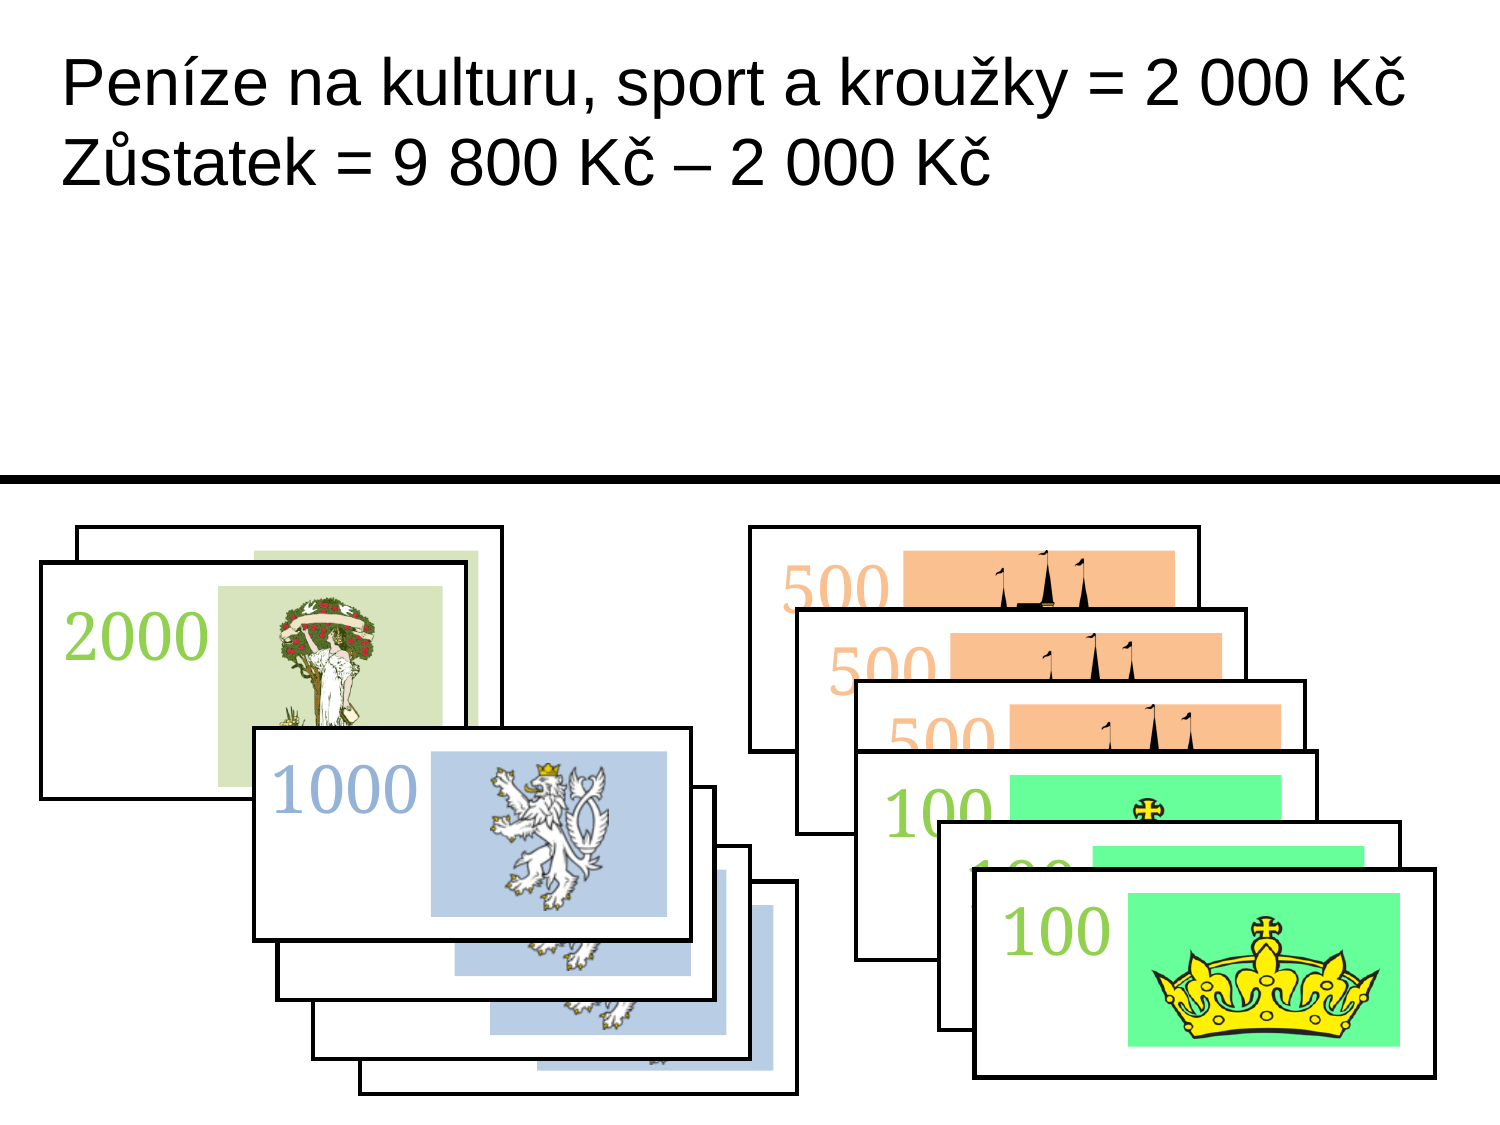

Peníze na kulturu, sport a kroužky = 2 000 Kč
Zůstatek = 9 800 Kč – 2 000 Kč
2000
500
2000
500
500
1000
100
1000
100
1000
100
1000